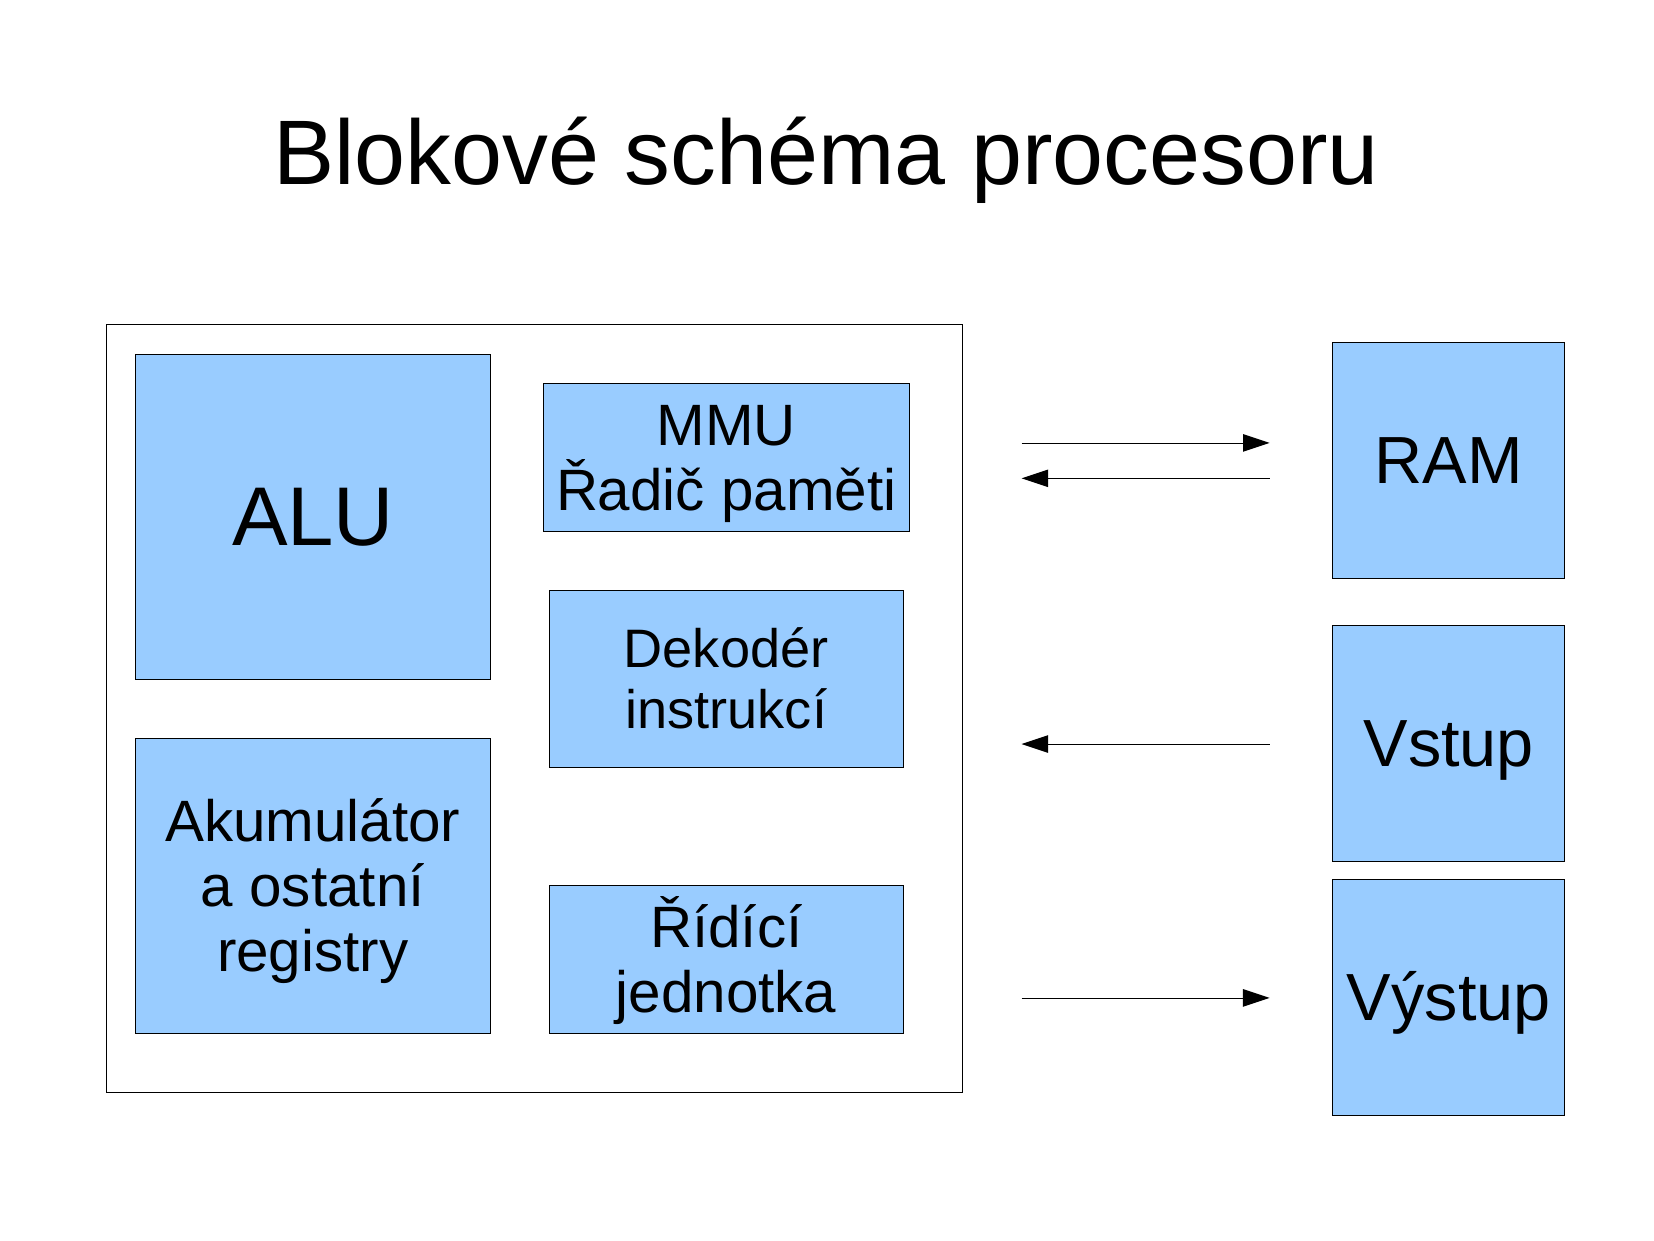

# Blokové schéma procesoru
RAM
ALU
MMU
Řadič paměti
Dekodér
instrukcí
Vstup
Akumulátor
a ostatní
registry
Výstup
Řídící
jednotka